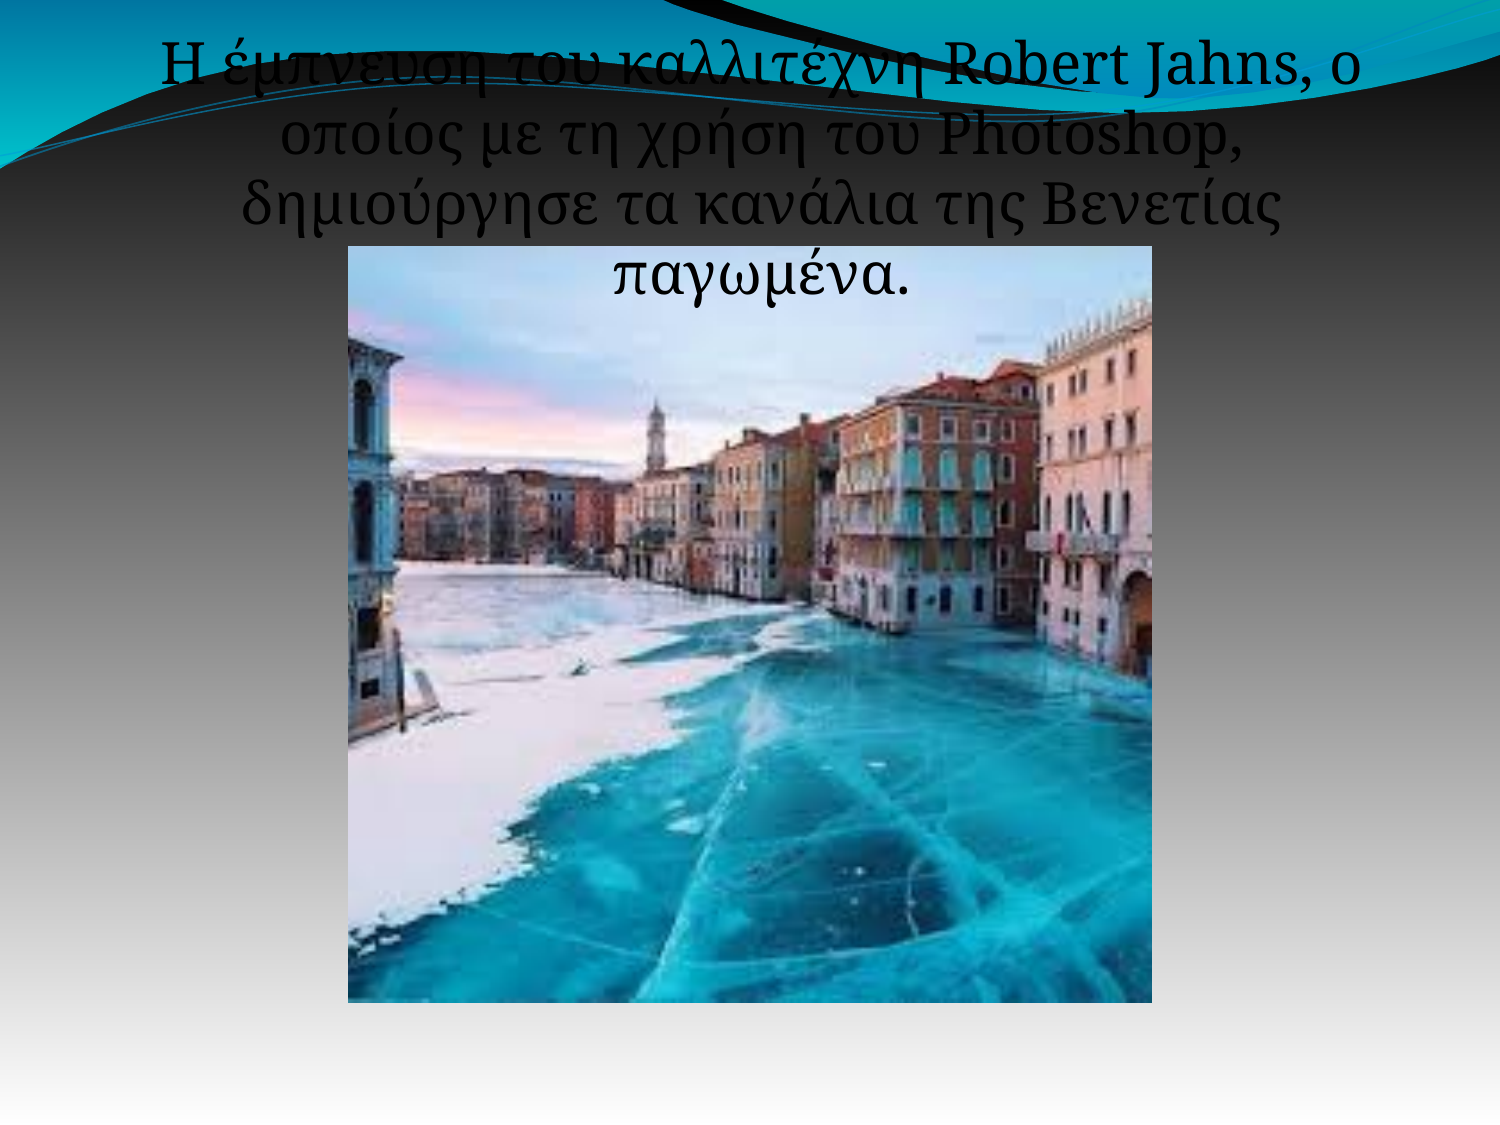

Η έμπνευση του καλλιτέχνη Robert Jahns, ο οποίος με τη χρήση του Photoshop, δημιούργησε τα κανάλια της Βενετίας παγωμένα.